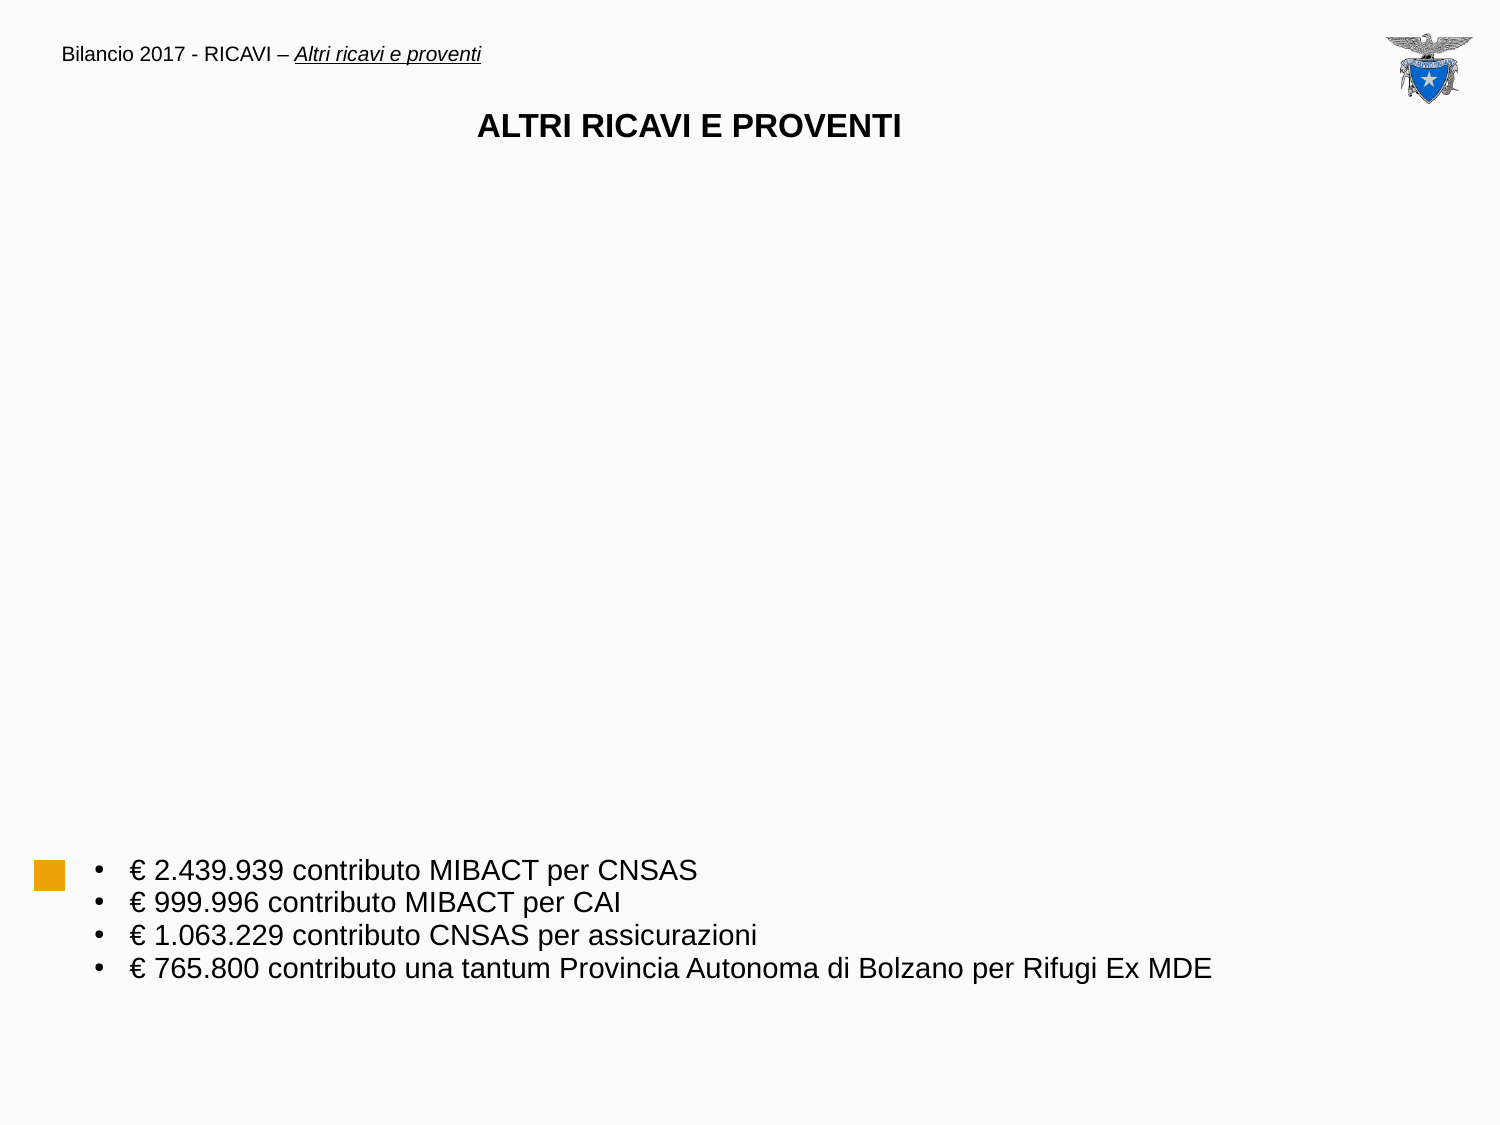

Bilancio 2017 - RICAVI – Altri ricavi e proventi
ALTRI RICAVI E PROVENTI
€ 2.439.939 contributo MIBACT per CNSAS
€ 999.996 contributo MIBACT per CAI
€ 1.063.229 contributo CNSAS per assicurazioni
€ 765.800 contributo una tantum Provincia Autonoma di Bolzano per Rifugi Ex MDE